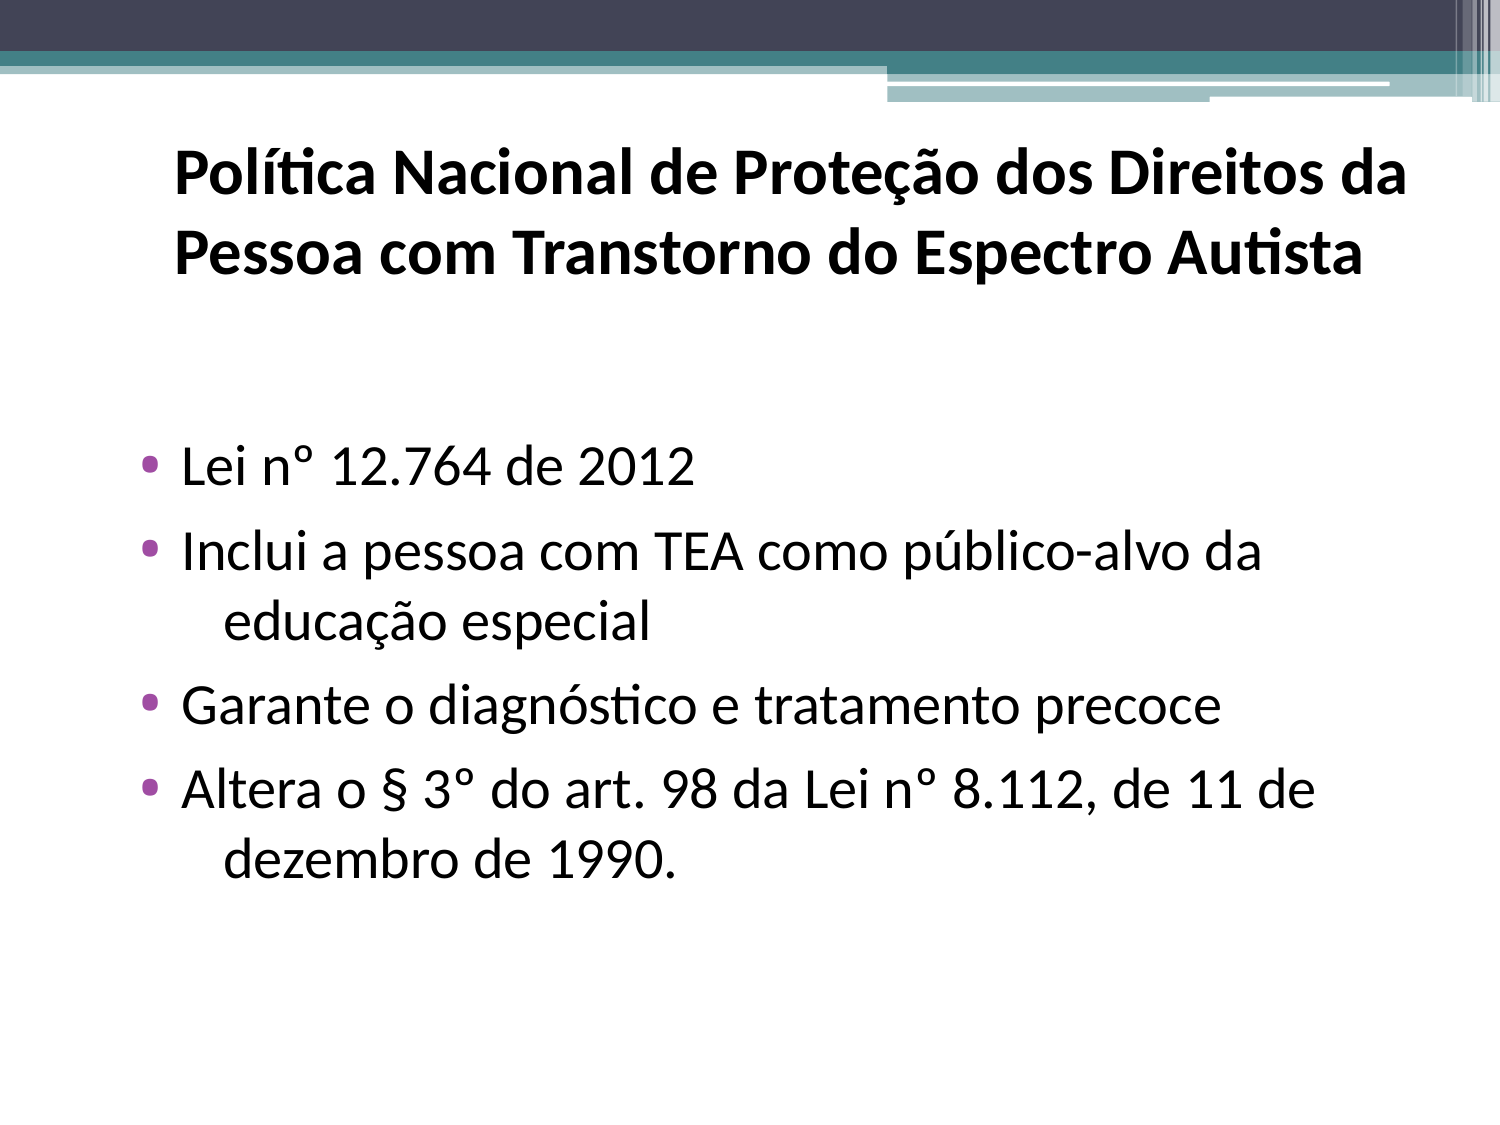

# Política Nacional de Proteção dos Direitos da Pessoa com Transtorno do Espectro Autista
Lei nº 12.764 de 2012
Inclui a pessoa com TEA como público-alvo da educação especial
Garante o diagnóstico e tratamento precoce
Altera o § 3º do art. 98 da Lei nº 8.112, de 11 de dezembro de 1990.